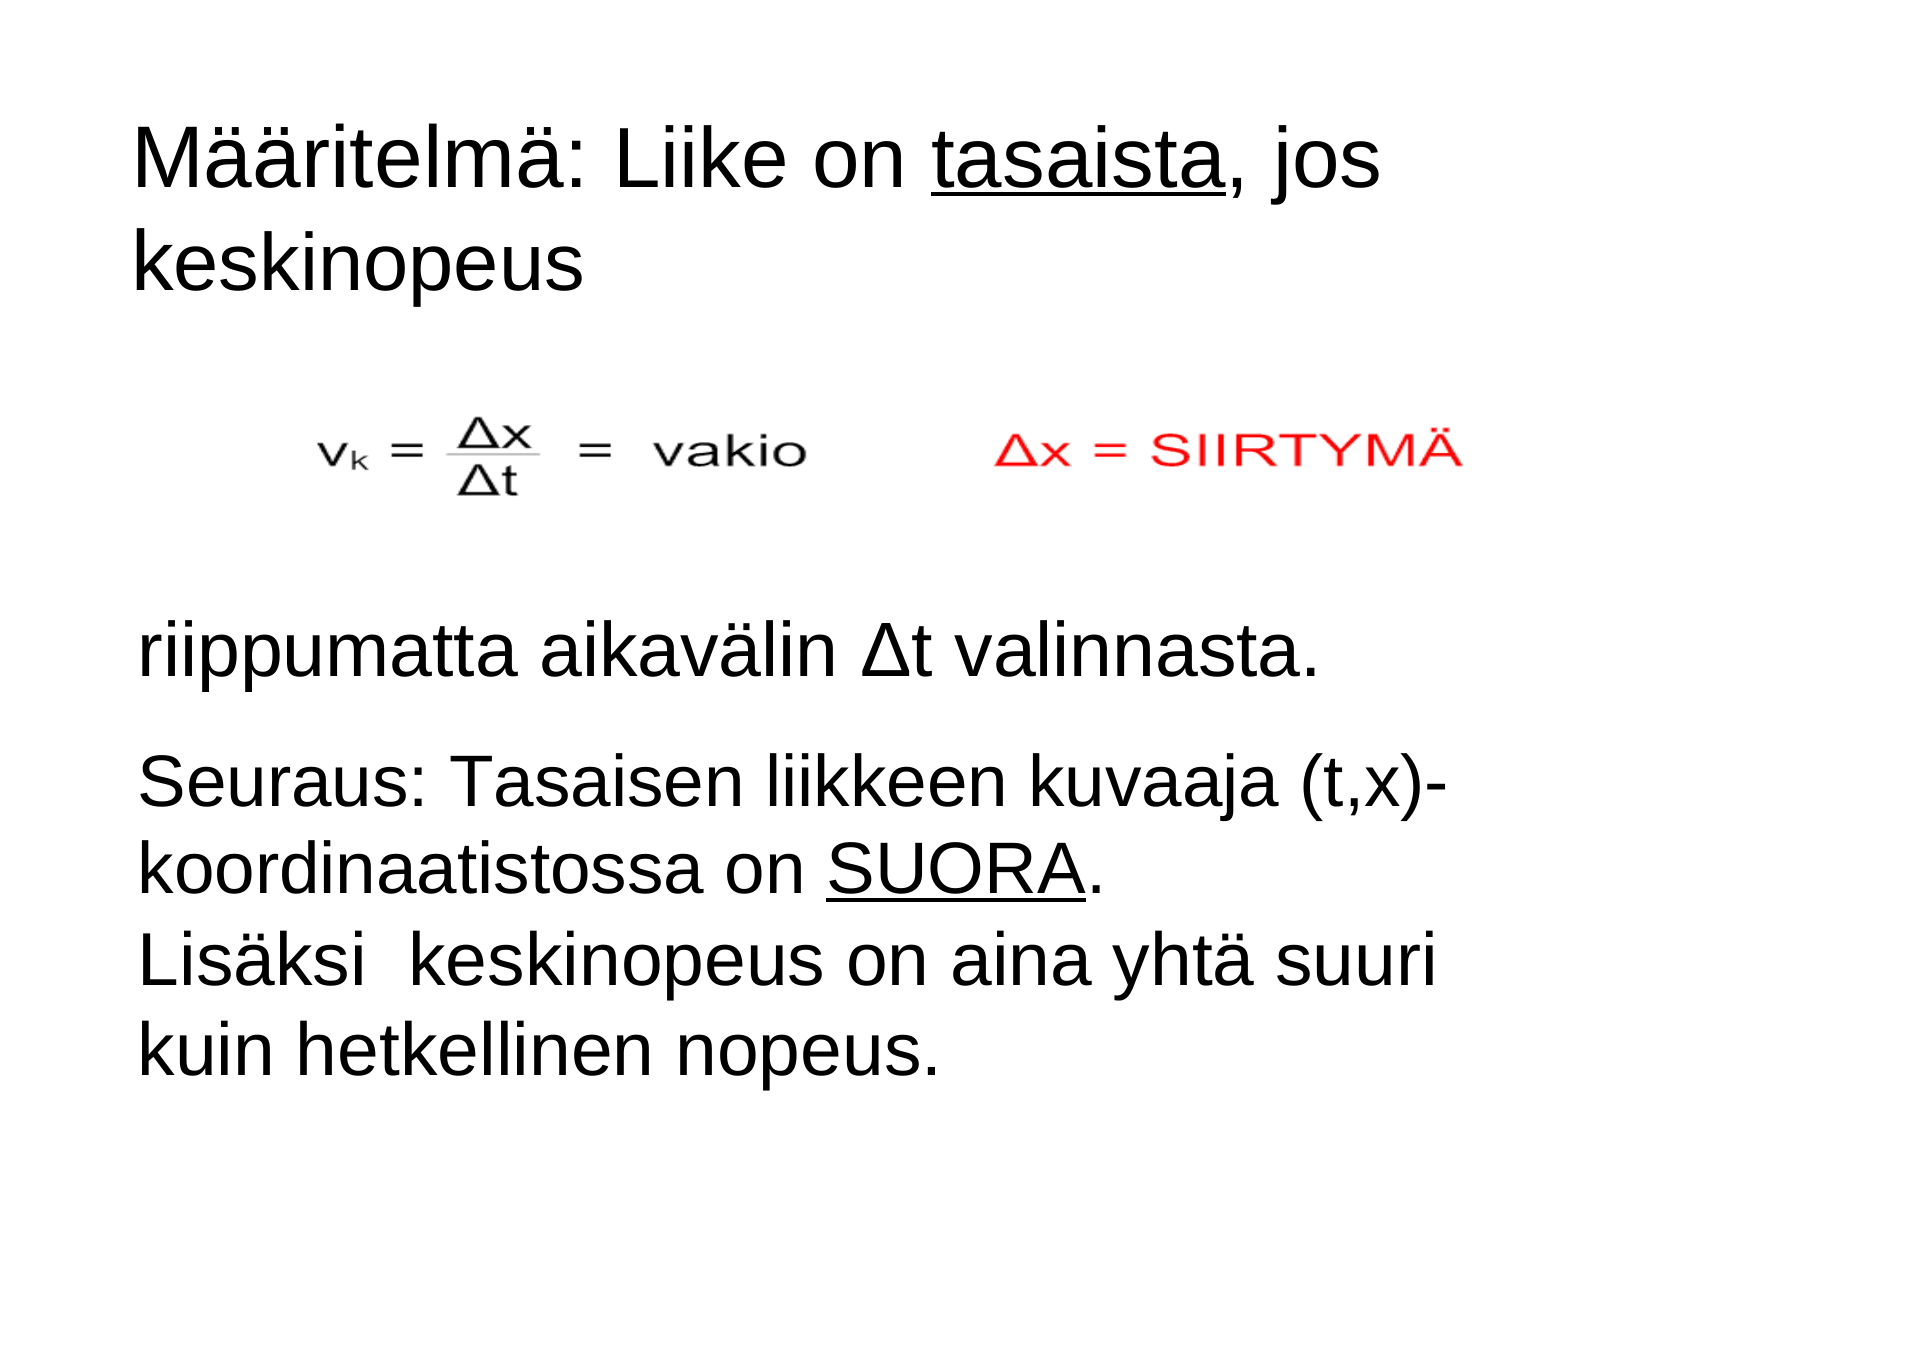

Määritelmä: Liike on tasaista, jos
keskinopeus
riippumatta aikavälin Δt valinnasta.
Seuraus: Tasaisen liikkeen kuvaaja (t,x)-
koordinaatistossa on SUORA.
Lisäksi keskinopeus on aina yhtä suuri
kuin hetkellinen nopeus.